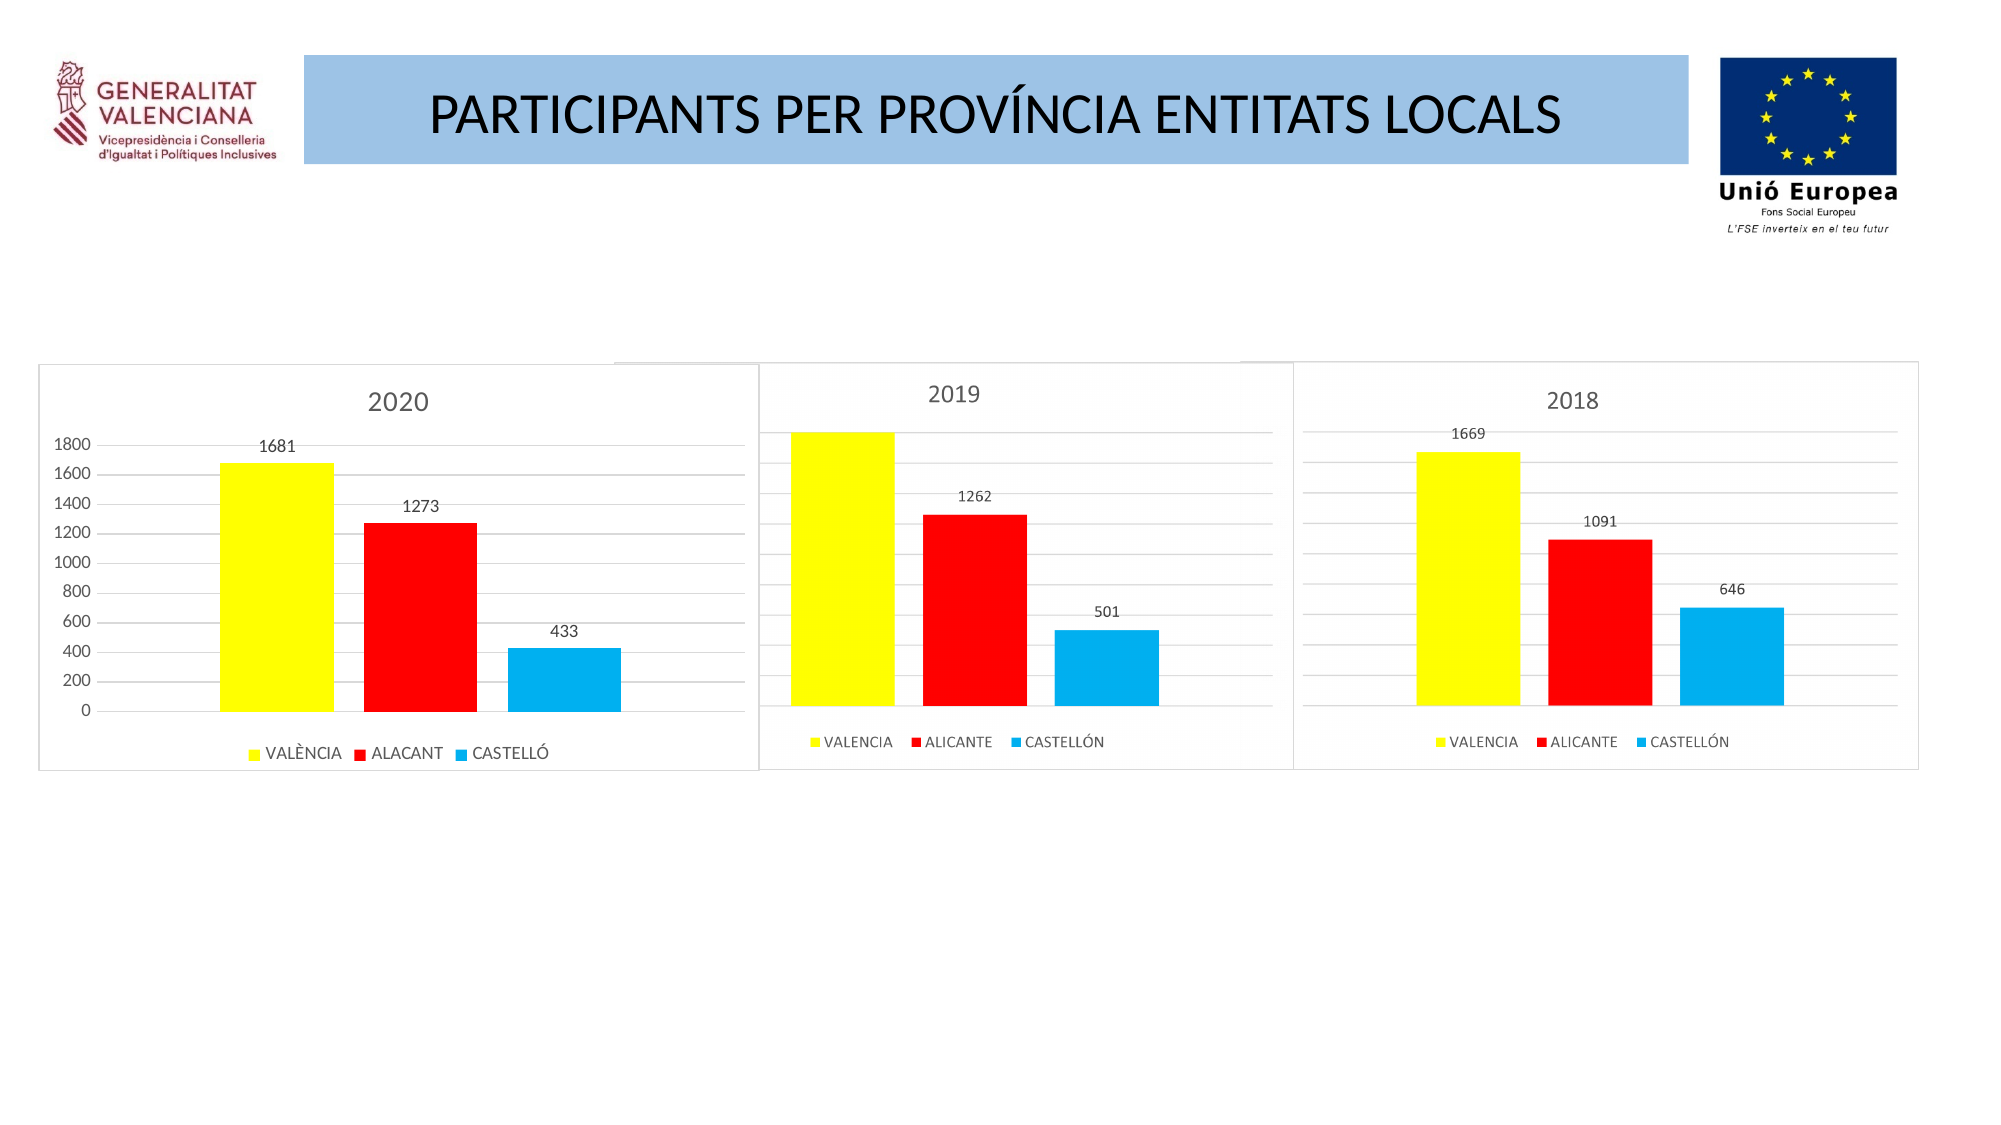

PARTICIPANTS PER PROVÍNCIA ENTITATS LOCALS
### Chart: 2020
| Category | VALÈNCIA | ALACANT | CASTELLÓ |
|---|---|---|---|
| 2 | 1681.0 | 1273.0 | 433.0 |